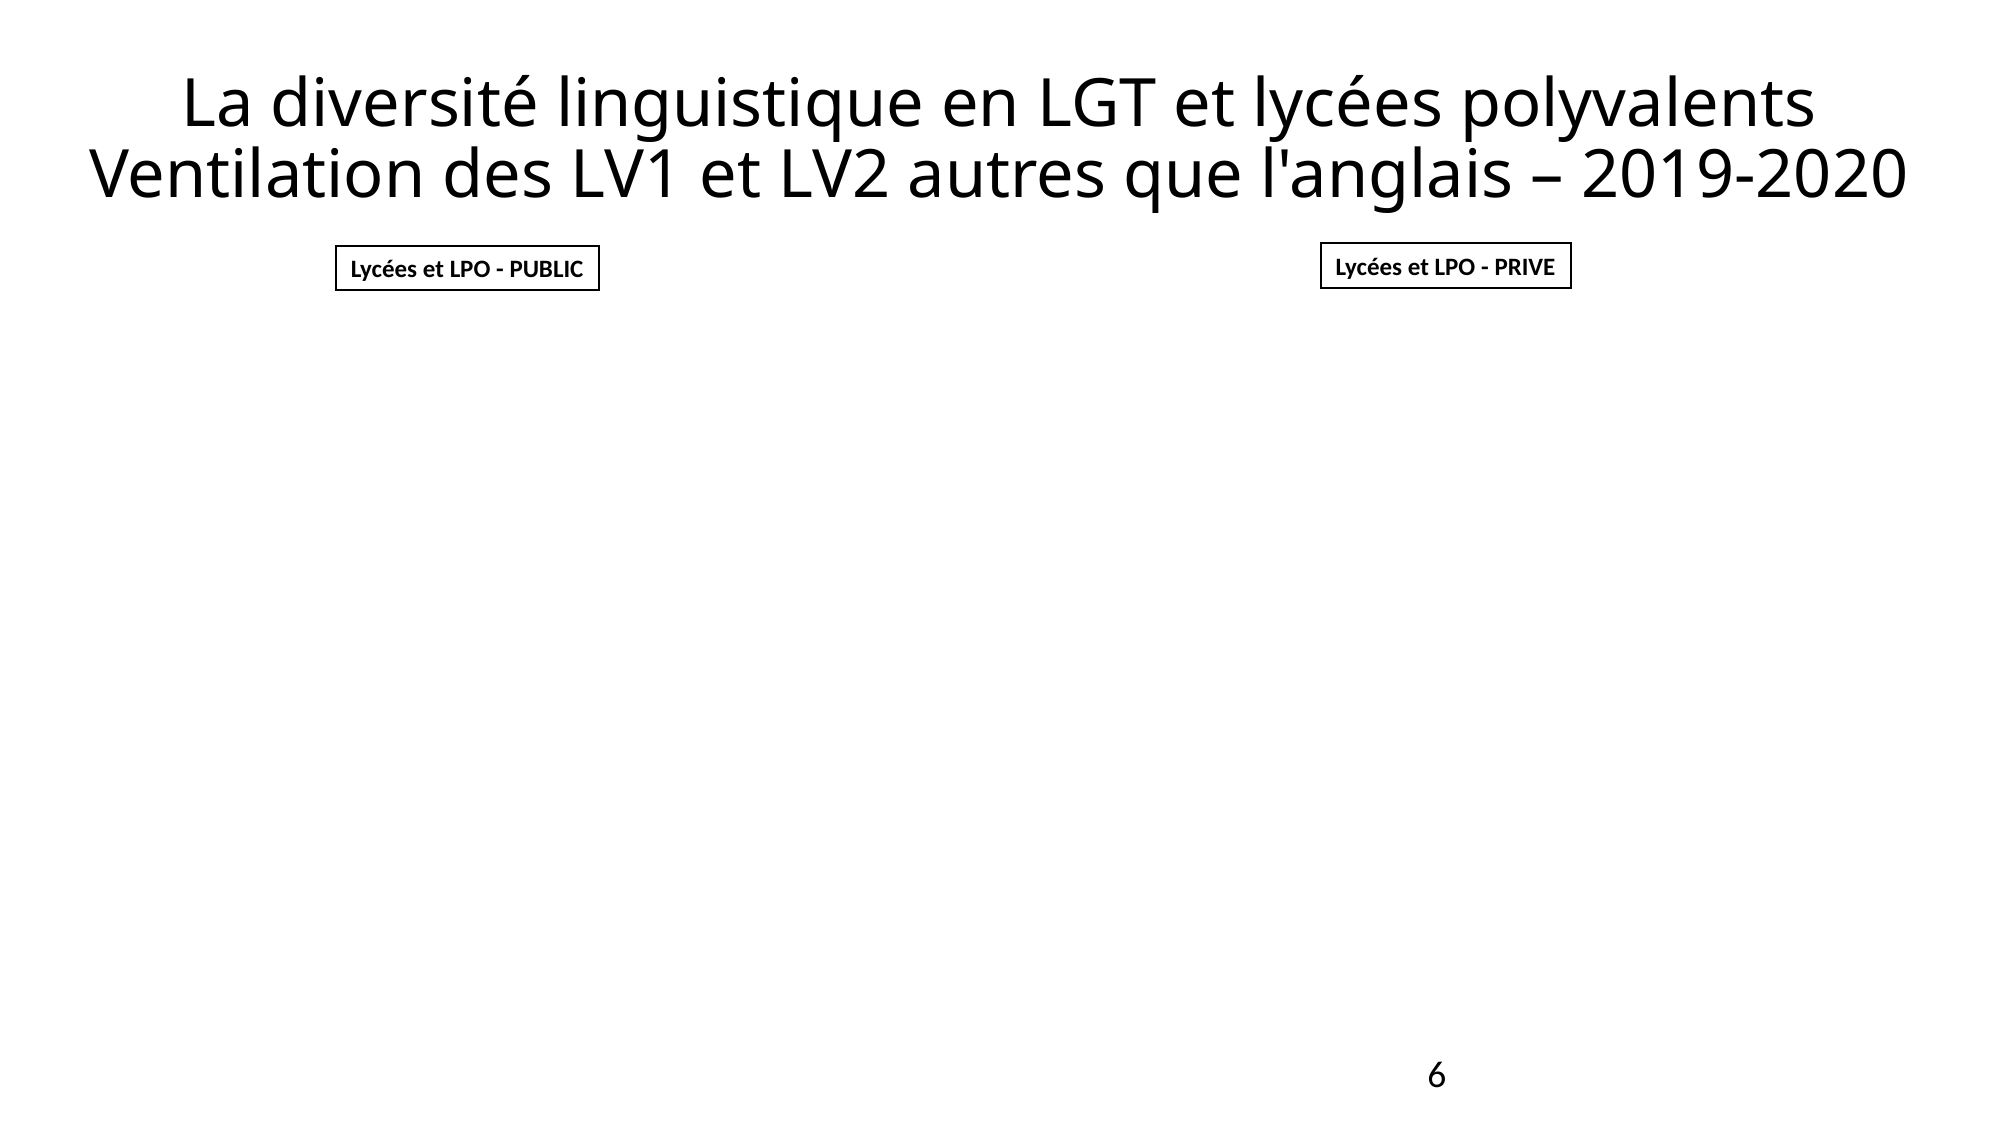

La diversité linguistique en LGT et lycées polyvalents
Ventilation des LV1 et LV2 autres que l'anglais – 2019-2020
Lycées et LPO - PRIVE
Lycées et LPO - PUBLIC
### Chart
| Category | | |
|---|---|---|
[unsupported chart]
### Chart
| Category | | |